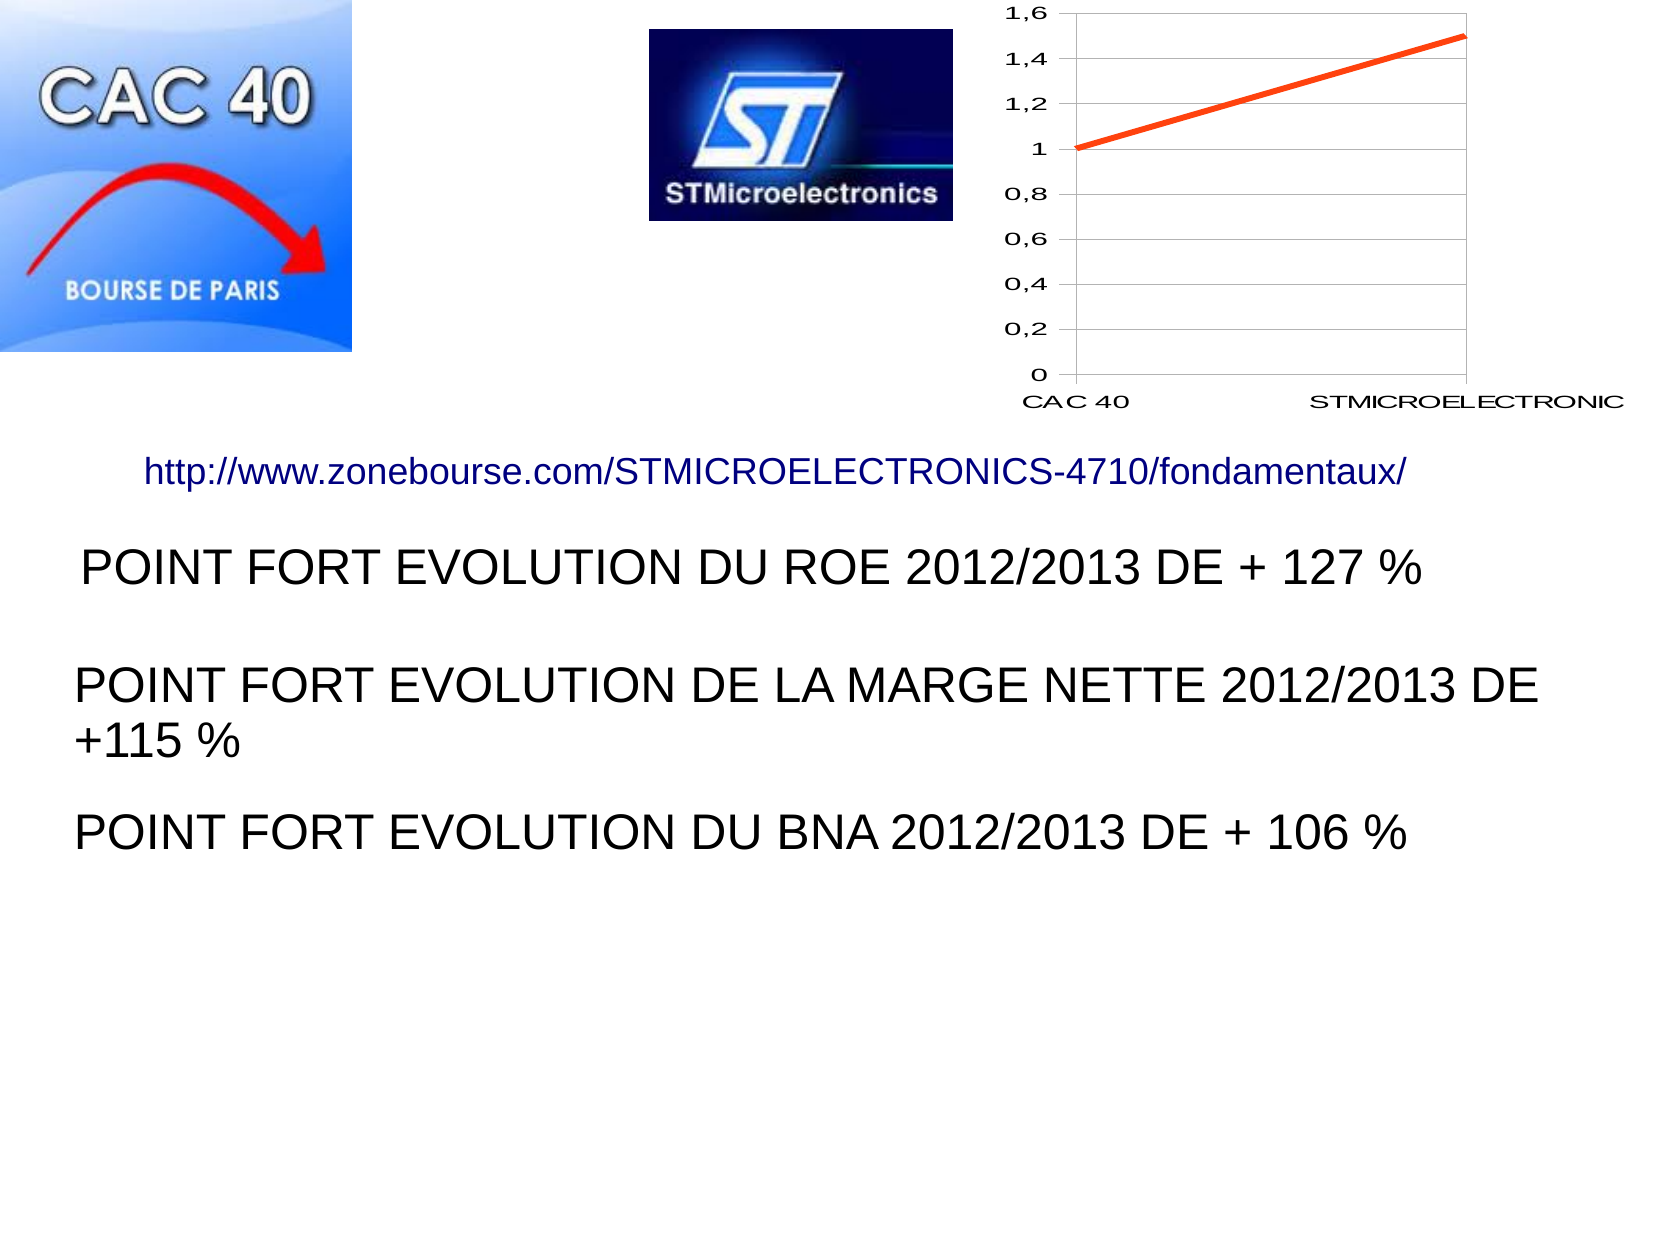

http://www.zonebourse.com/STMICROELECTRONICS-4710/fondamentaux/
POINT FORT EVOLUTION DU ROE 2012/2013 DE + 127 %
POINT FORT EVOLUTION DE LA MARGE NETTE 2012/2013 DE
+115 %
POINT FORT EVOLUTION DU BNA 2012/2013 DE + 106 %